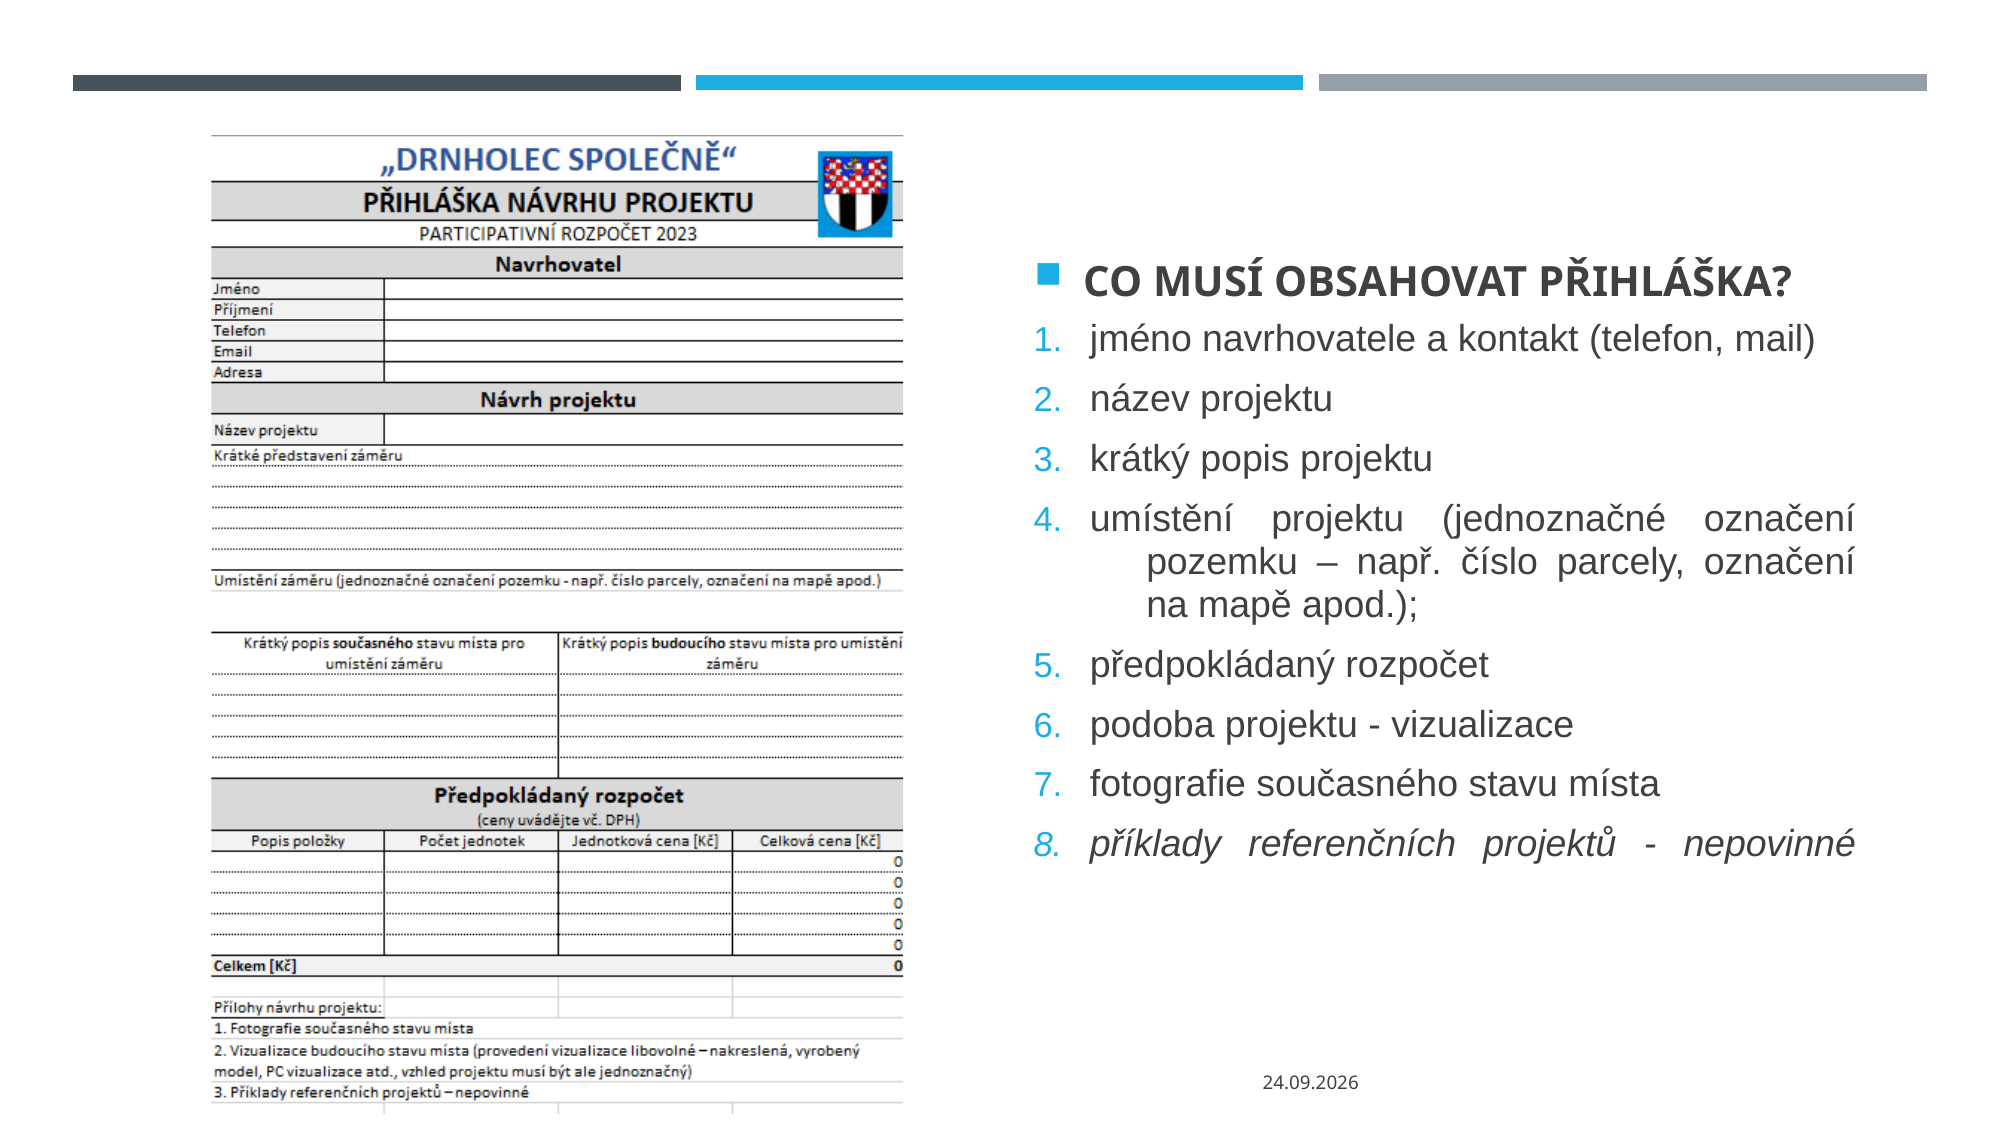

CO MUSÍ OBSAHOVAT PŘIHLÁŠKA?
jméno navrhovatele a kontakt (telefon, mail)
název projektu
krátký popis projektu
umístění projektu (jednoznačné označení pozemku – např. číslo parcely, označení na mapě apod.);
předpokládaný rozpočet
podoba projektu - vizualizace
fotografie současného stavu místa
příklady referenčních projektů - nepovinné